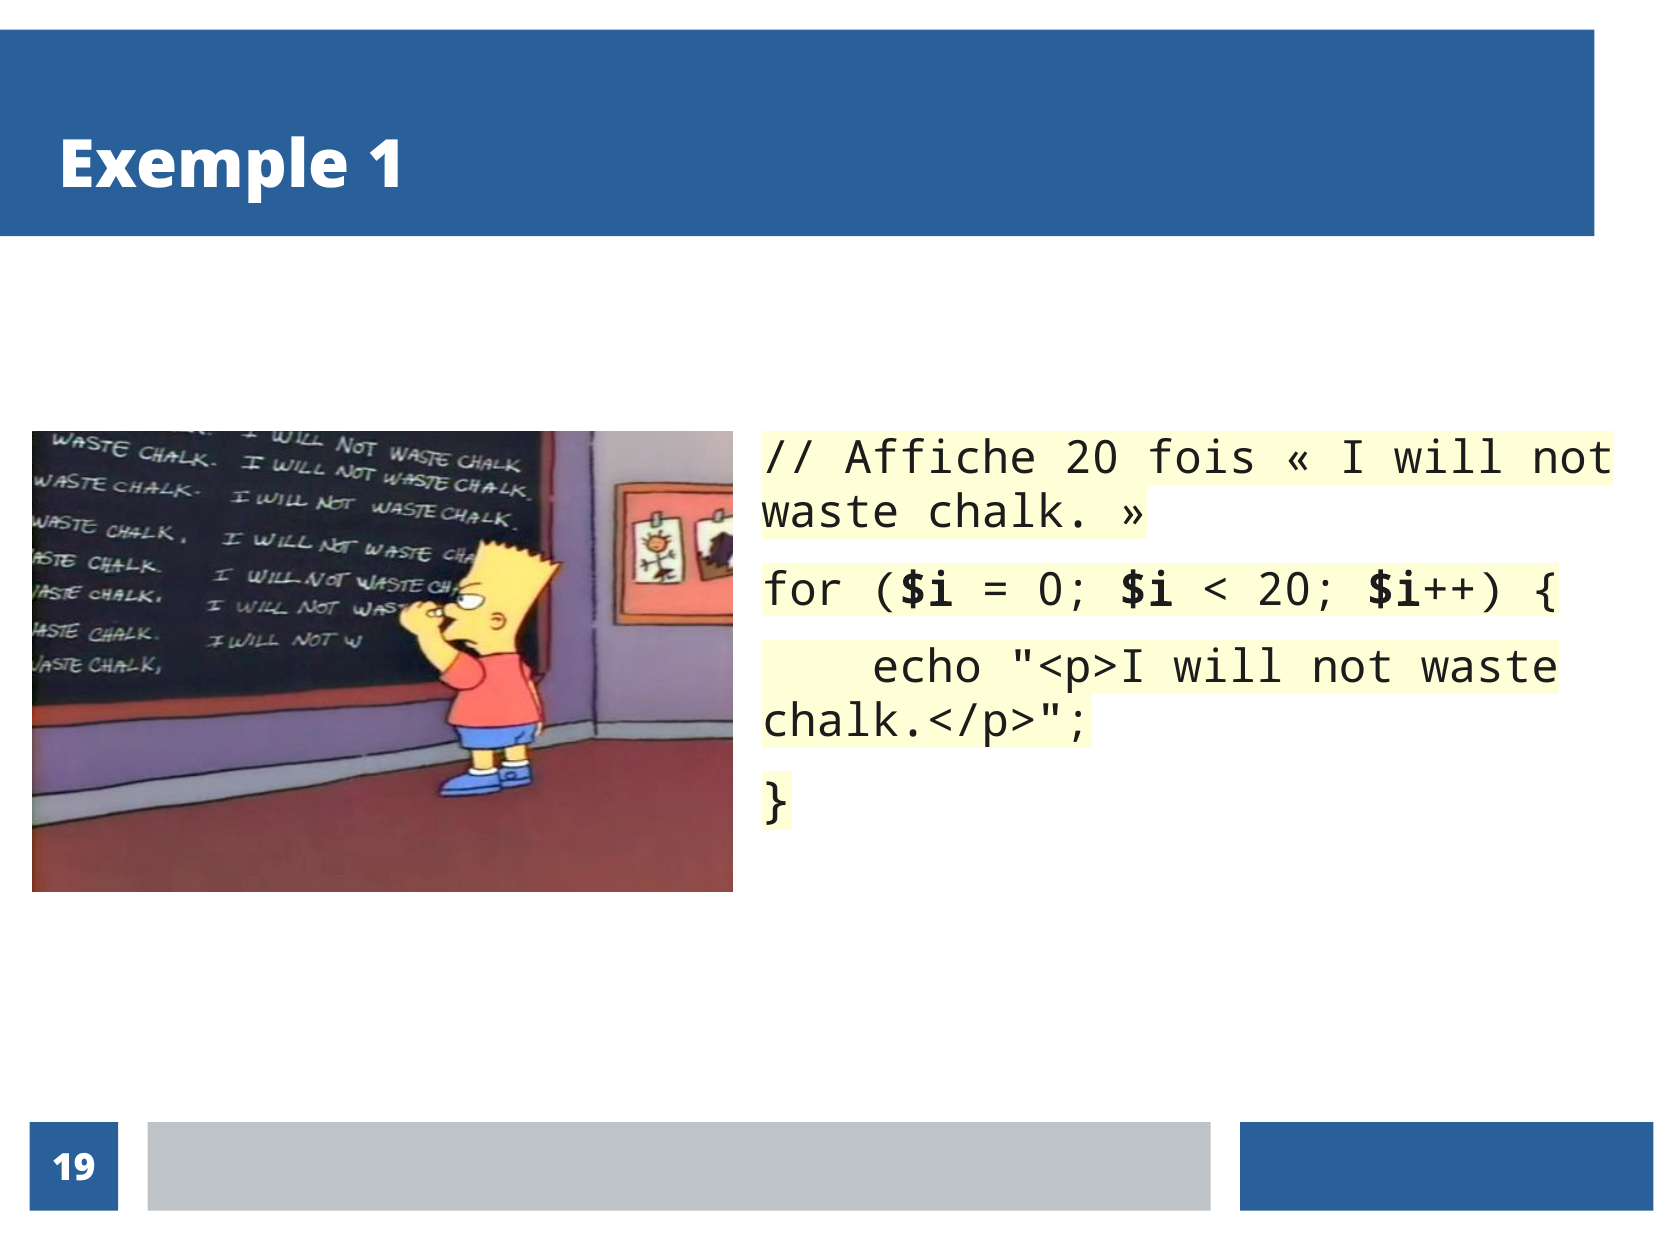

# Exemple 1
// Affiche 20 fois « I will not waste chalk. »
for ($i = 0; $i < 20; $i++) {
 echo "<p>I will not waste chalk.</p>";
}
19